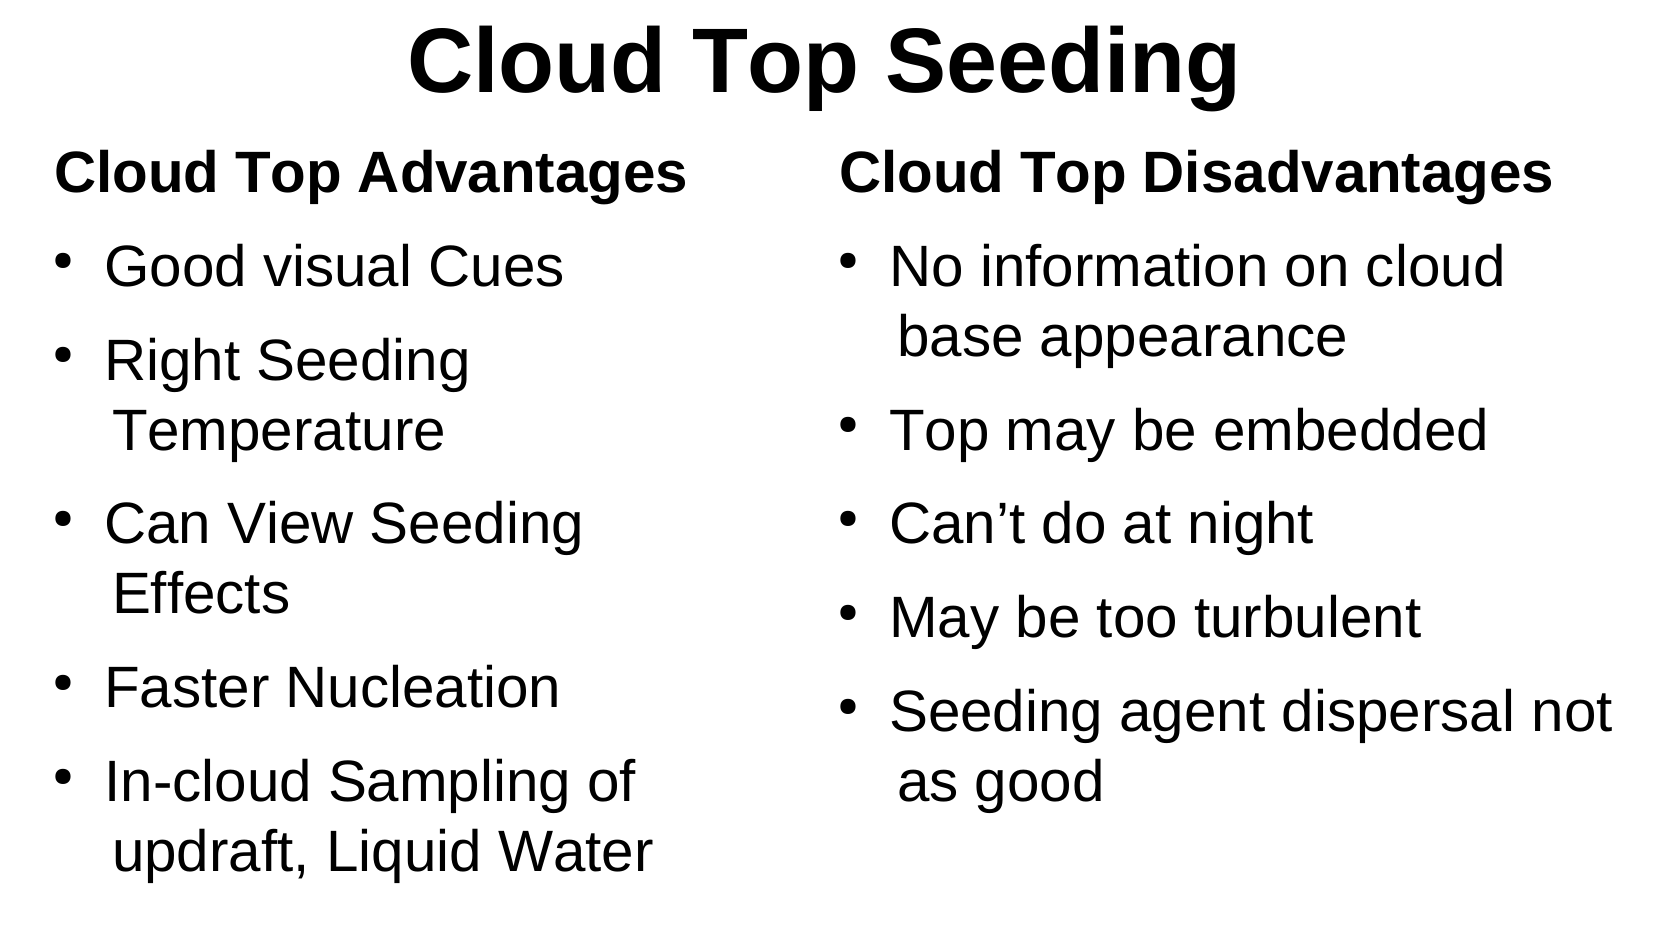

# Cloud Top Seeding
Cloud Top Advantages
 Good visual Cues
 Right Seeding Temperature
 Can View Seeding Effects
 Faster Nucleation
 In-cloud Sampling of updraft, Liquid Water
Cloud Top Disadvantages
 No information on cloud base appearance
 Top may be embedded
 Can’t do at night
 May be too turbulent
 Seeding agent dispersal not as good